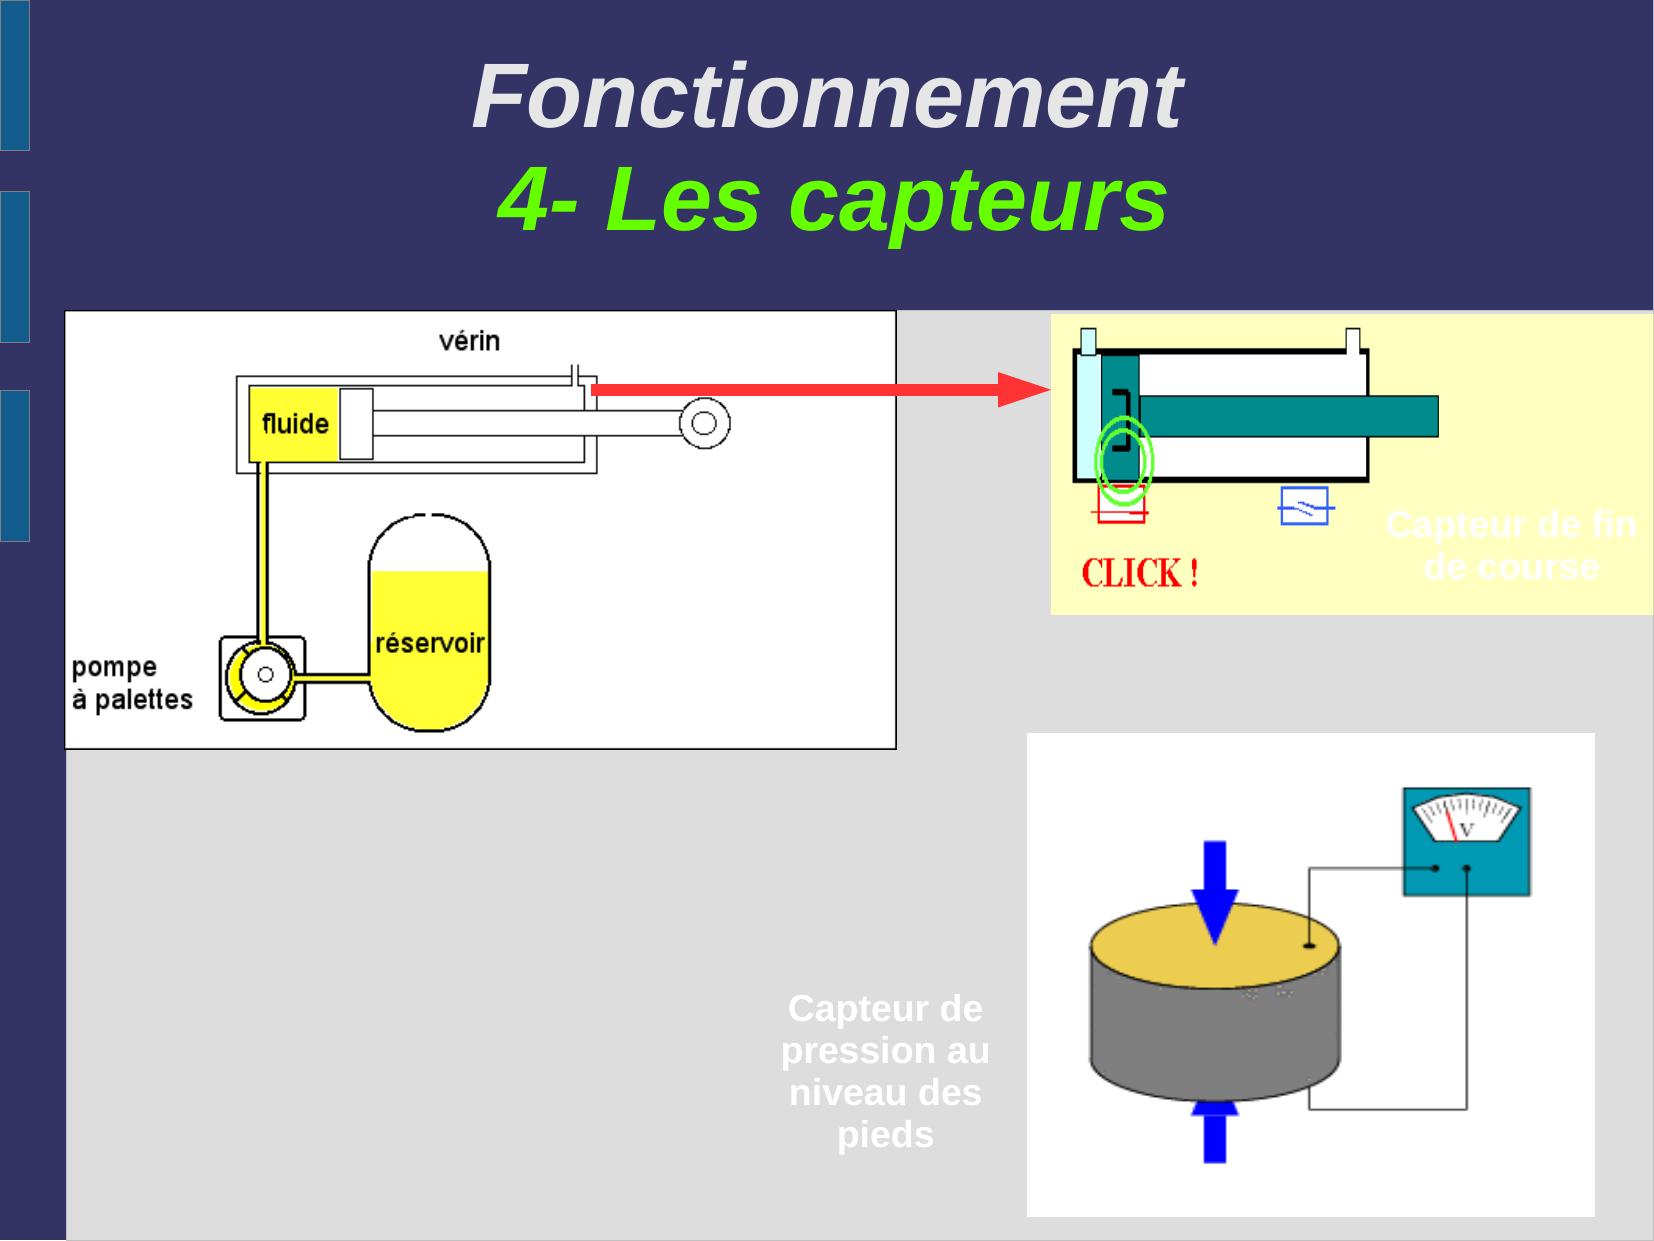

# Fonctionnement 4- Les capteurs
Capteur de fin de course
Capteur de pression au niveau des pieds